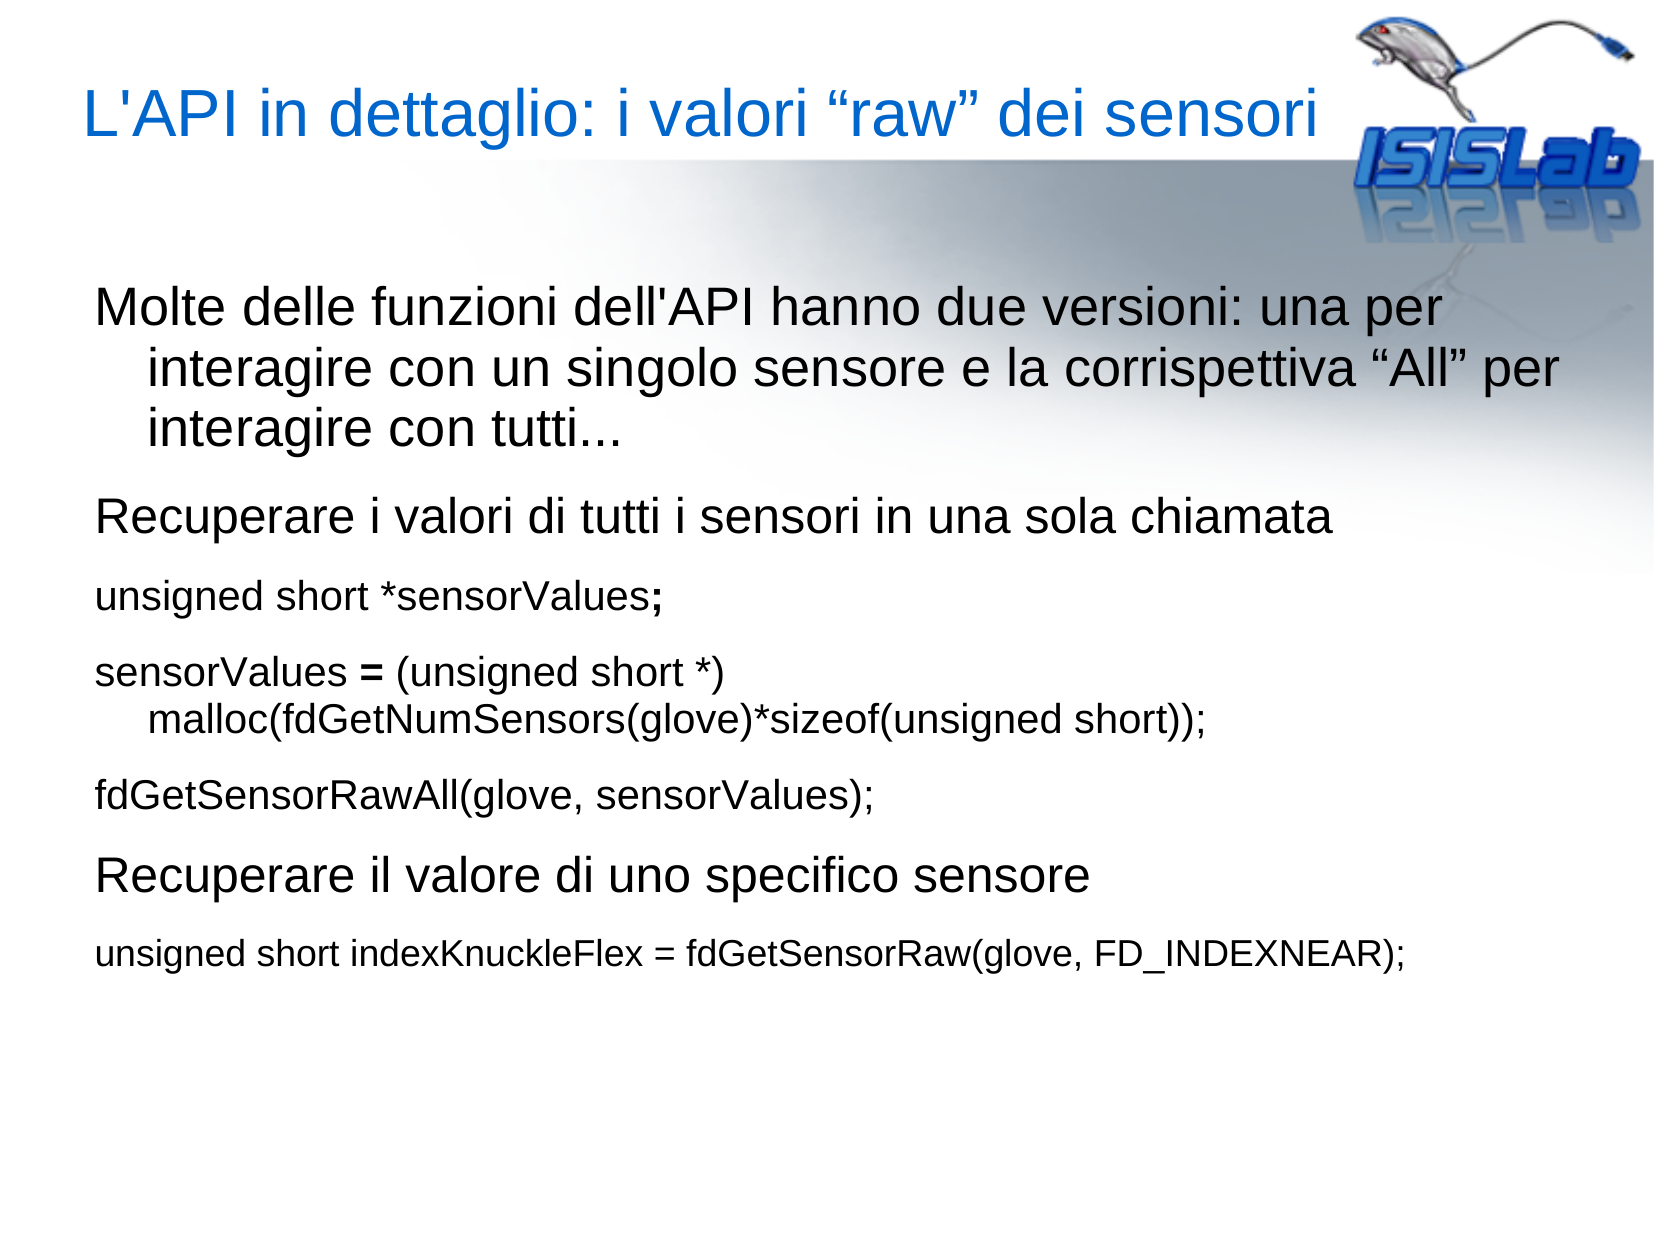

# L'API in dettaglio: i valori “raw” dei sensori
Molte delle funzioni dell'API hanno due versioni: una per interagire con un singolo sensore e la corrispettiva “All” per interagire con tutti...
Recuperare i valori di tutti i sensori in una sola chiamata
unsigned short *sensorValues;
sensorValues = (unsigned short *) malloc(fdGetNumSensors(glove)*sizeof(unsigned short));
fdGetSensorRawAll(glove, sensorValues);
Recuperare il valore di uno specifico sensore
unsigned short indexKnuckleFlex = fdGetSensorRaw(glove, FD_INDEXNEAR);